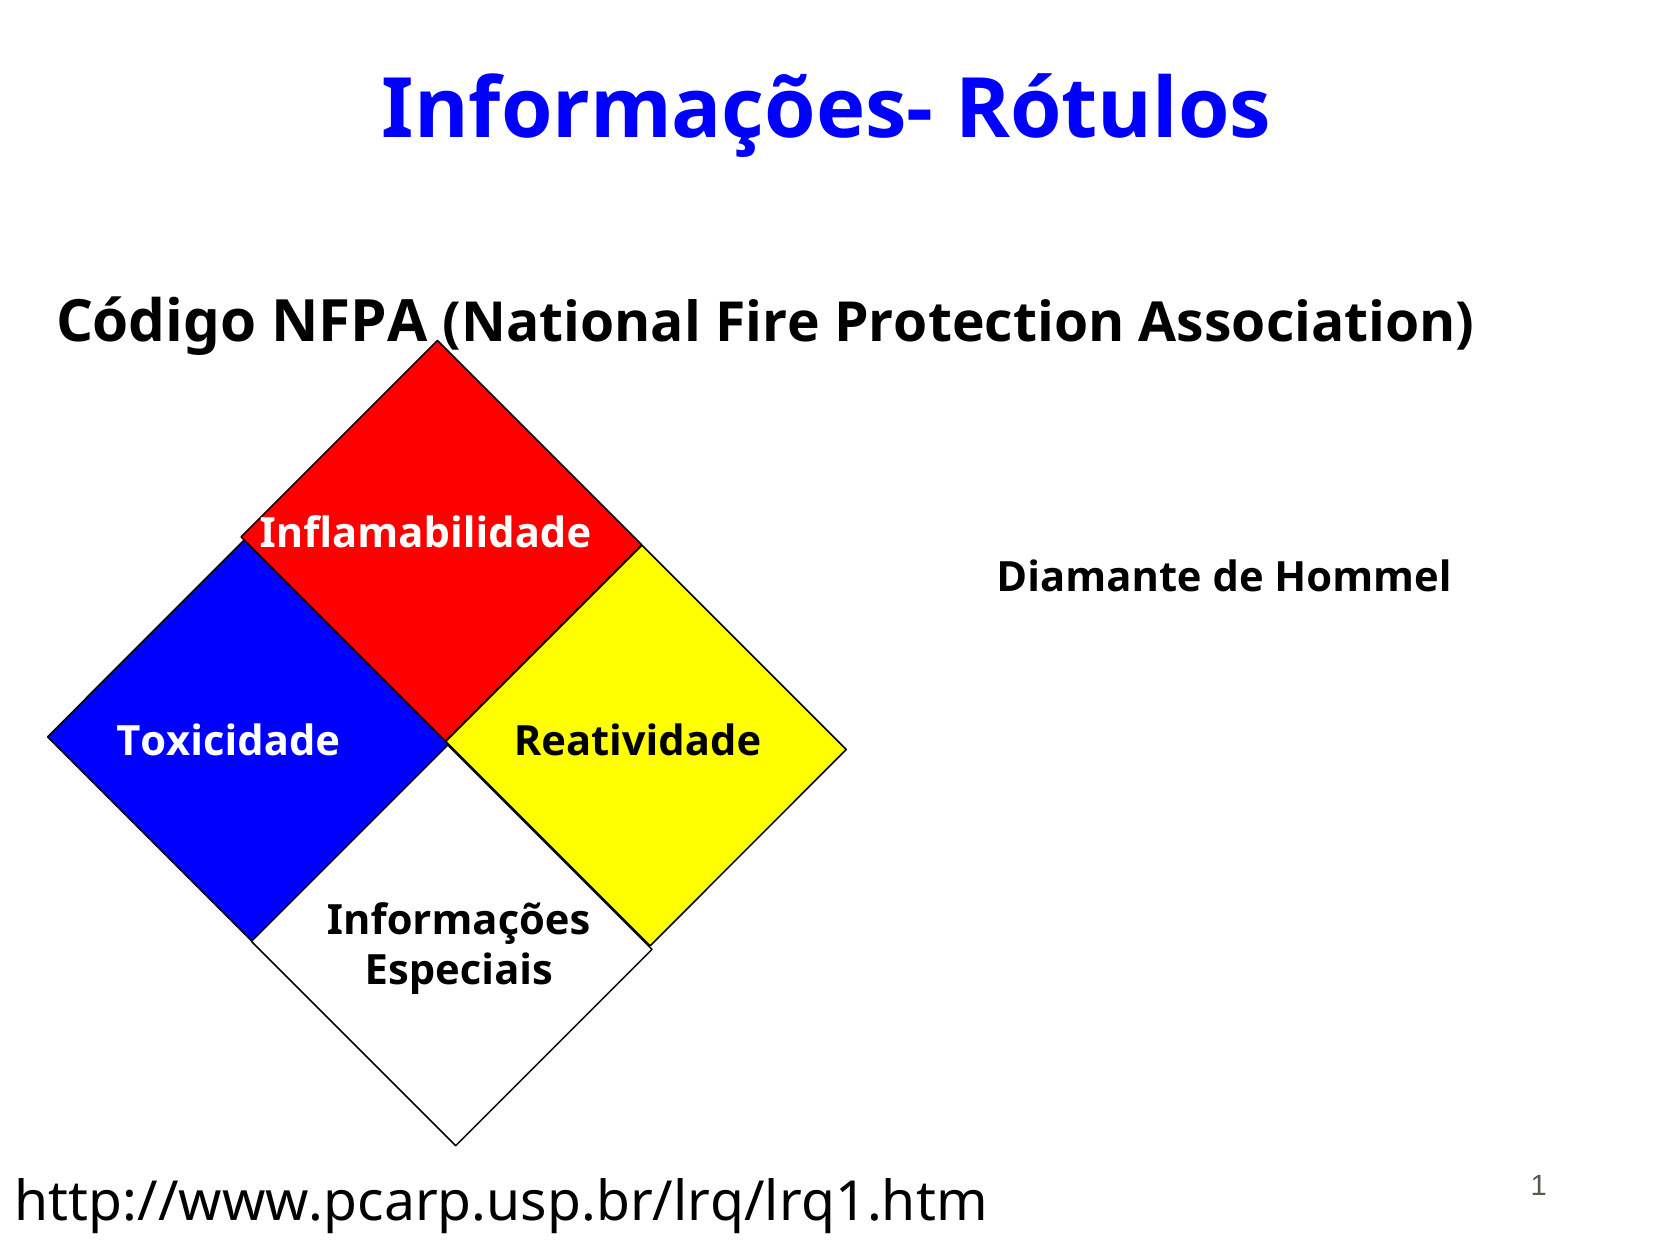

Informações- Rótulos
Código NFPA (National Fire Protection Association)
Inflamabilidade
Toxicidade
Reatividade
Informações
Especiais
Diamante de Hommel
http://www.pcarp.usp.br/lrq/lrq1.htm